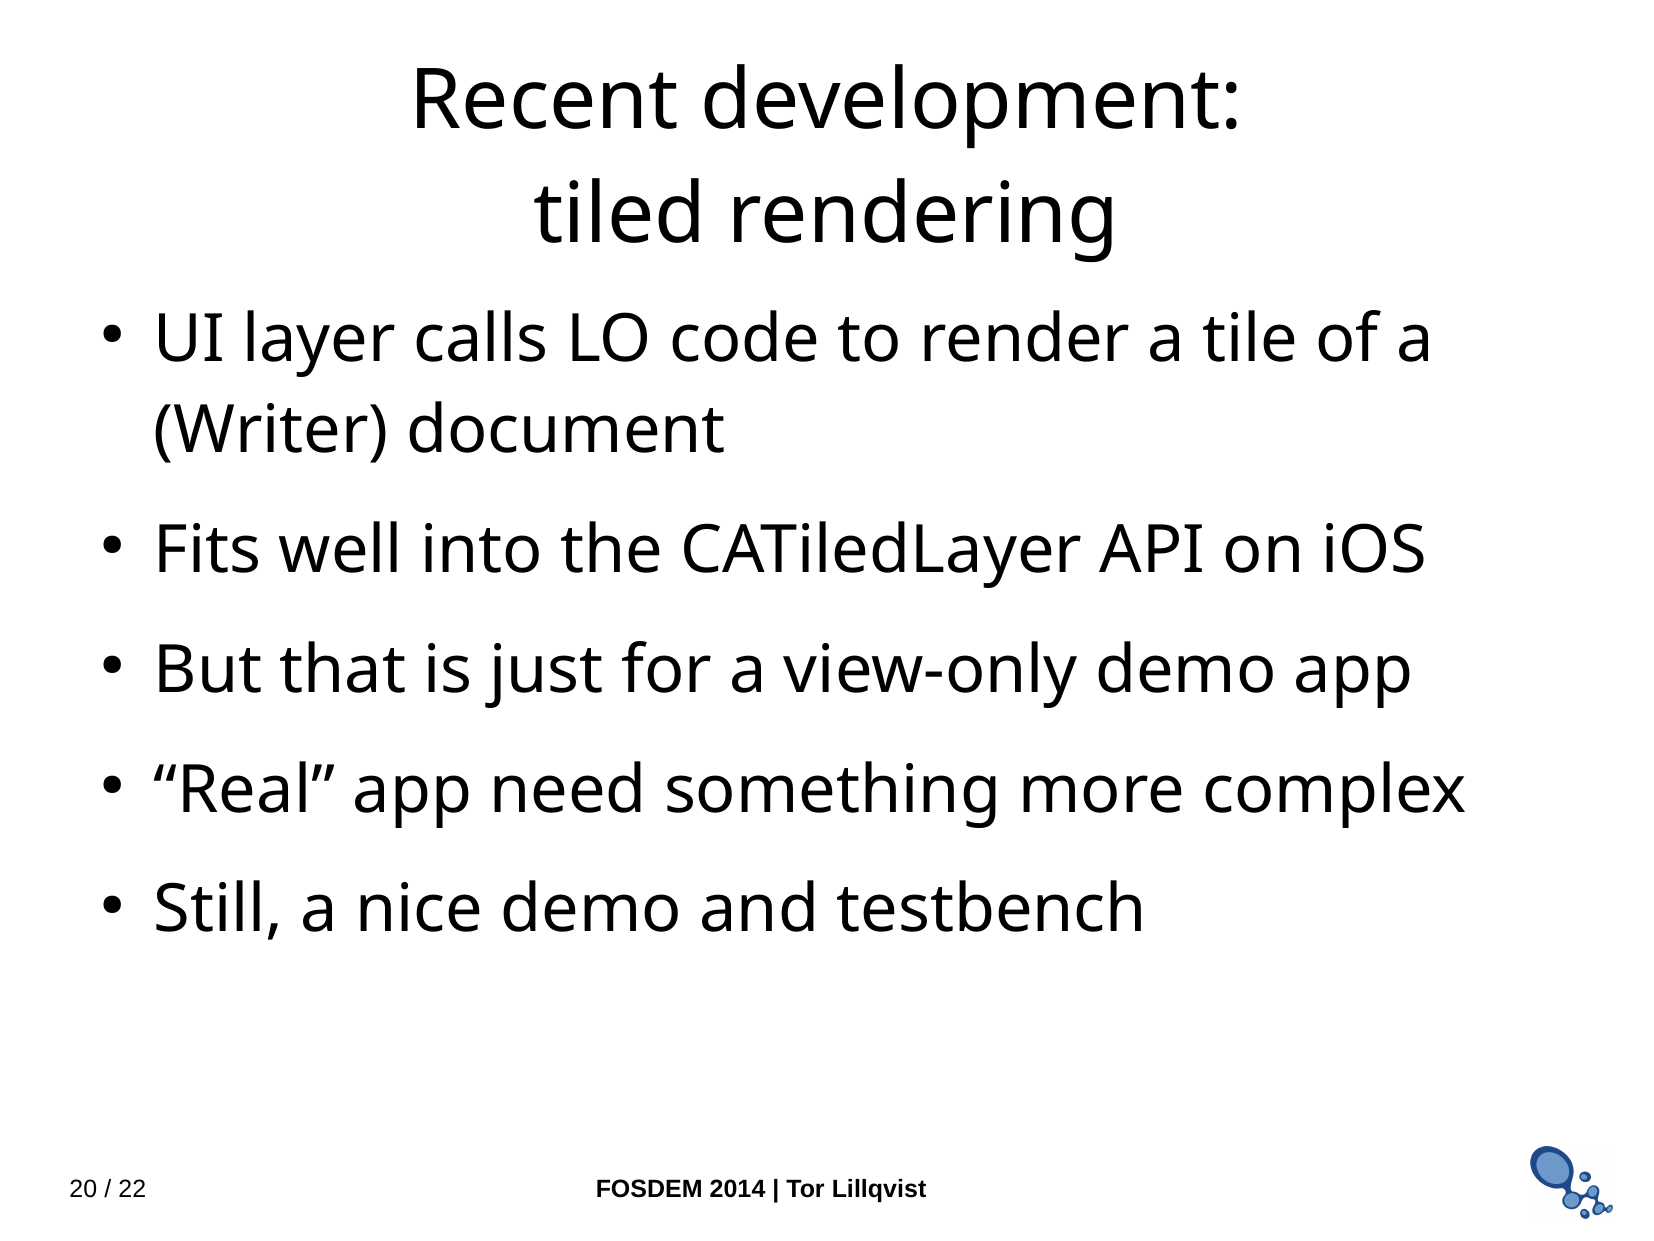

# Recent development: tiled rendering
UI layer calls LO code to render a tile of a (Writer) document
Fits well into the CATiledLayer API on iOS
But that is just for a view-only demo app
“Real” app need something more complex
Still, a nice demo and testbench